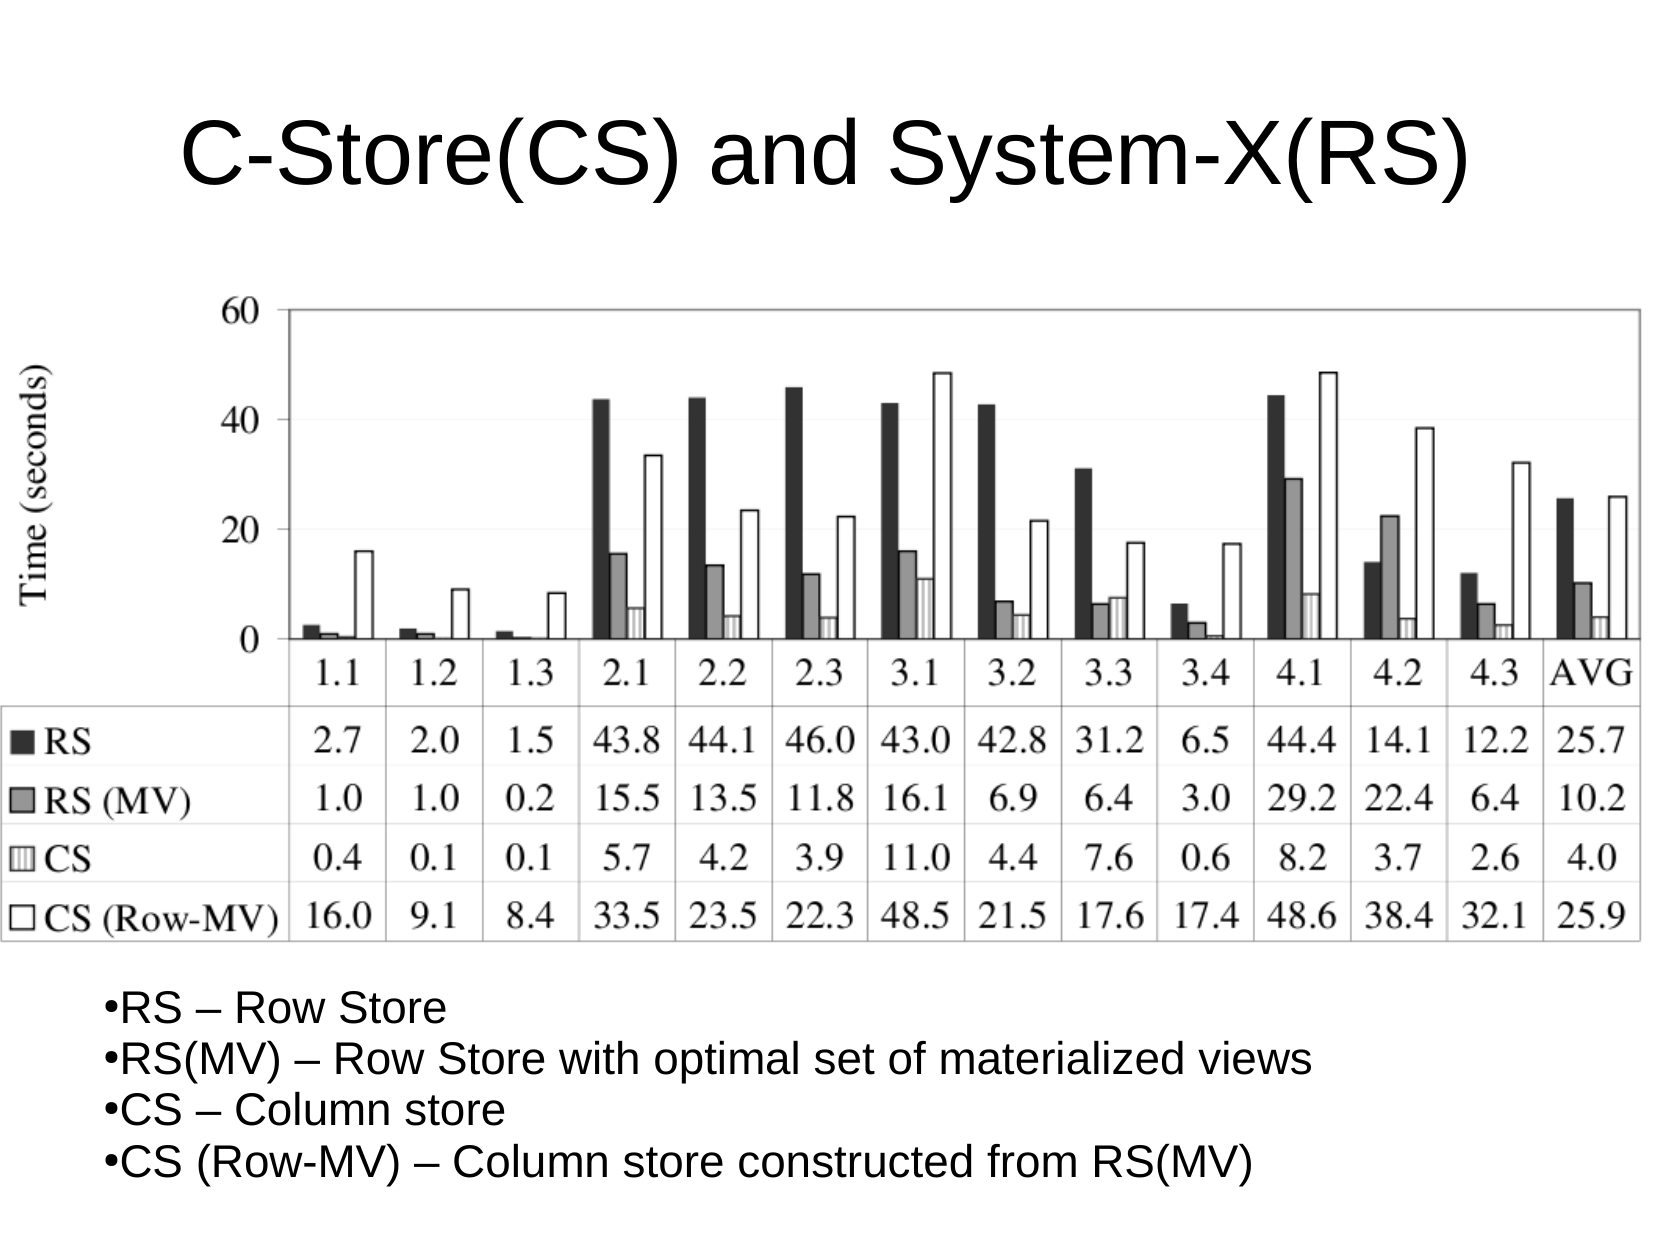

# C-Store(CS) and System-X(RS)
RS – Row Store
RS(MV) – Row Store with optimal set of materialized views
CS – Column store
CS (Row-MV) – Column store constructed from RS(MV)